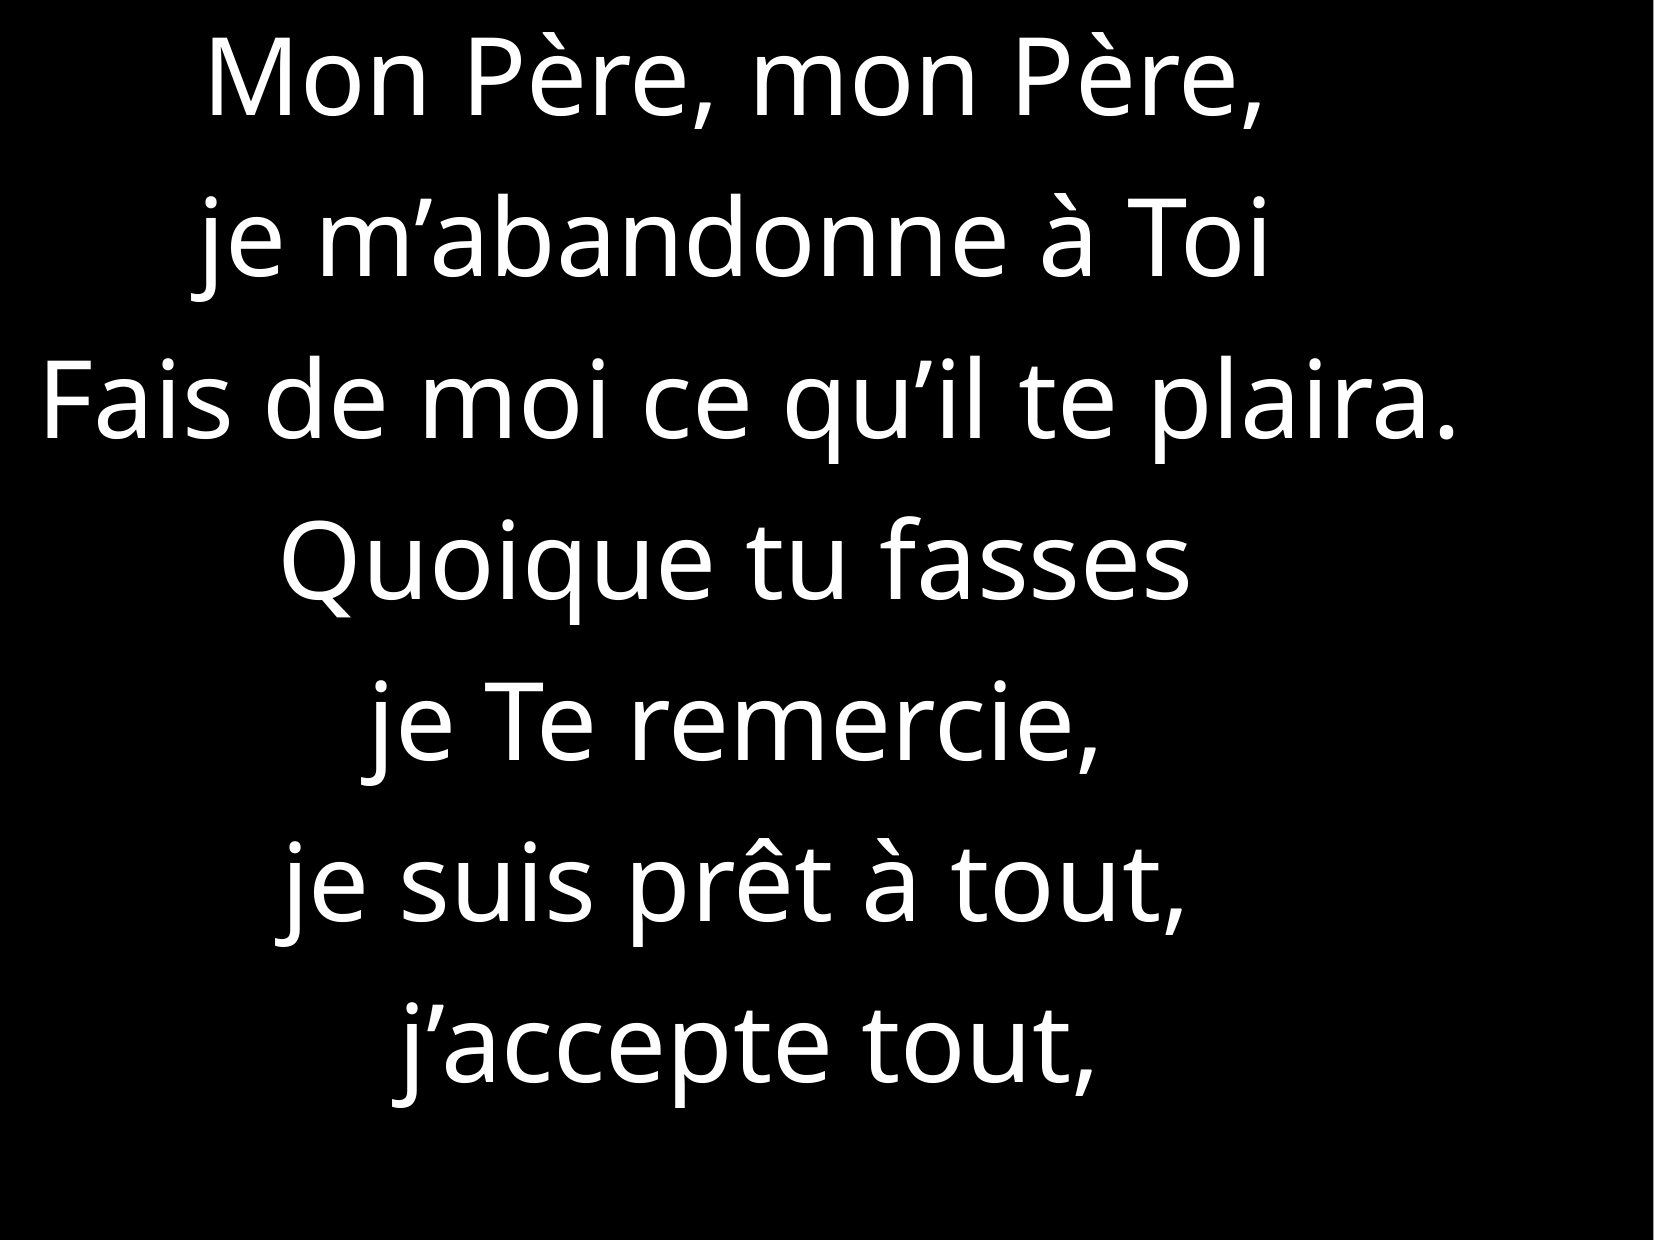

Mon Père, mon Père,
je m’abandonne à Toi
Fais de moi ce qu’il te plaira.
Quoique tu fasses
je Te remercie,
je suis prêt à tout,
j’accepte tout,
#